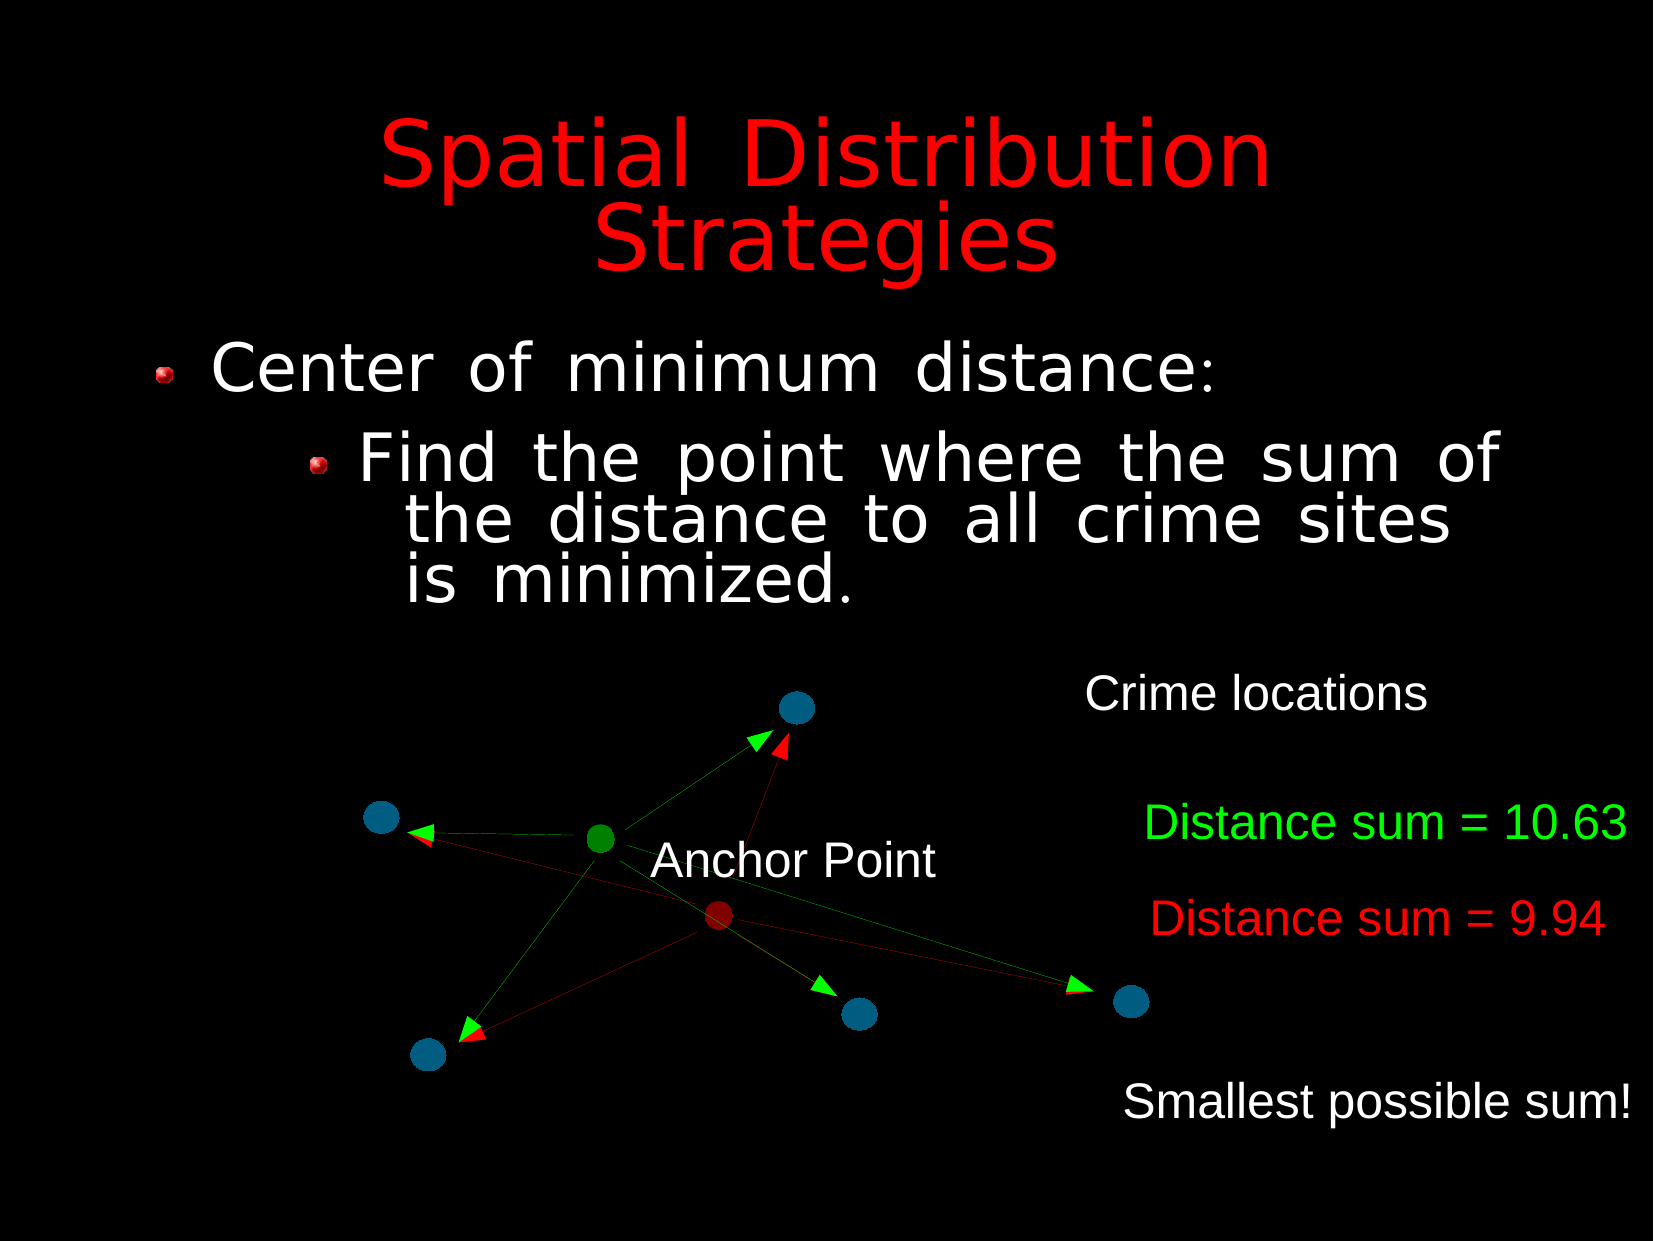

# Spatial Distribution Strategies
Center of minimum distance:
Find the point where the sum of the distance to all crime sites is minimized.
Crime locations
Distance sum = 10.63
Anchor Point
Smallest possible sum!
Distance sum = 9.94